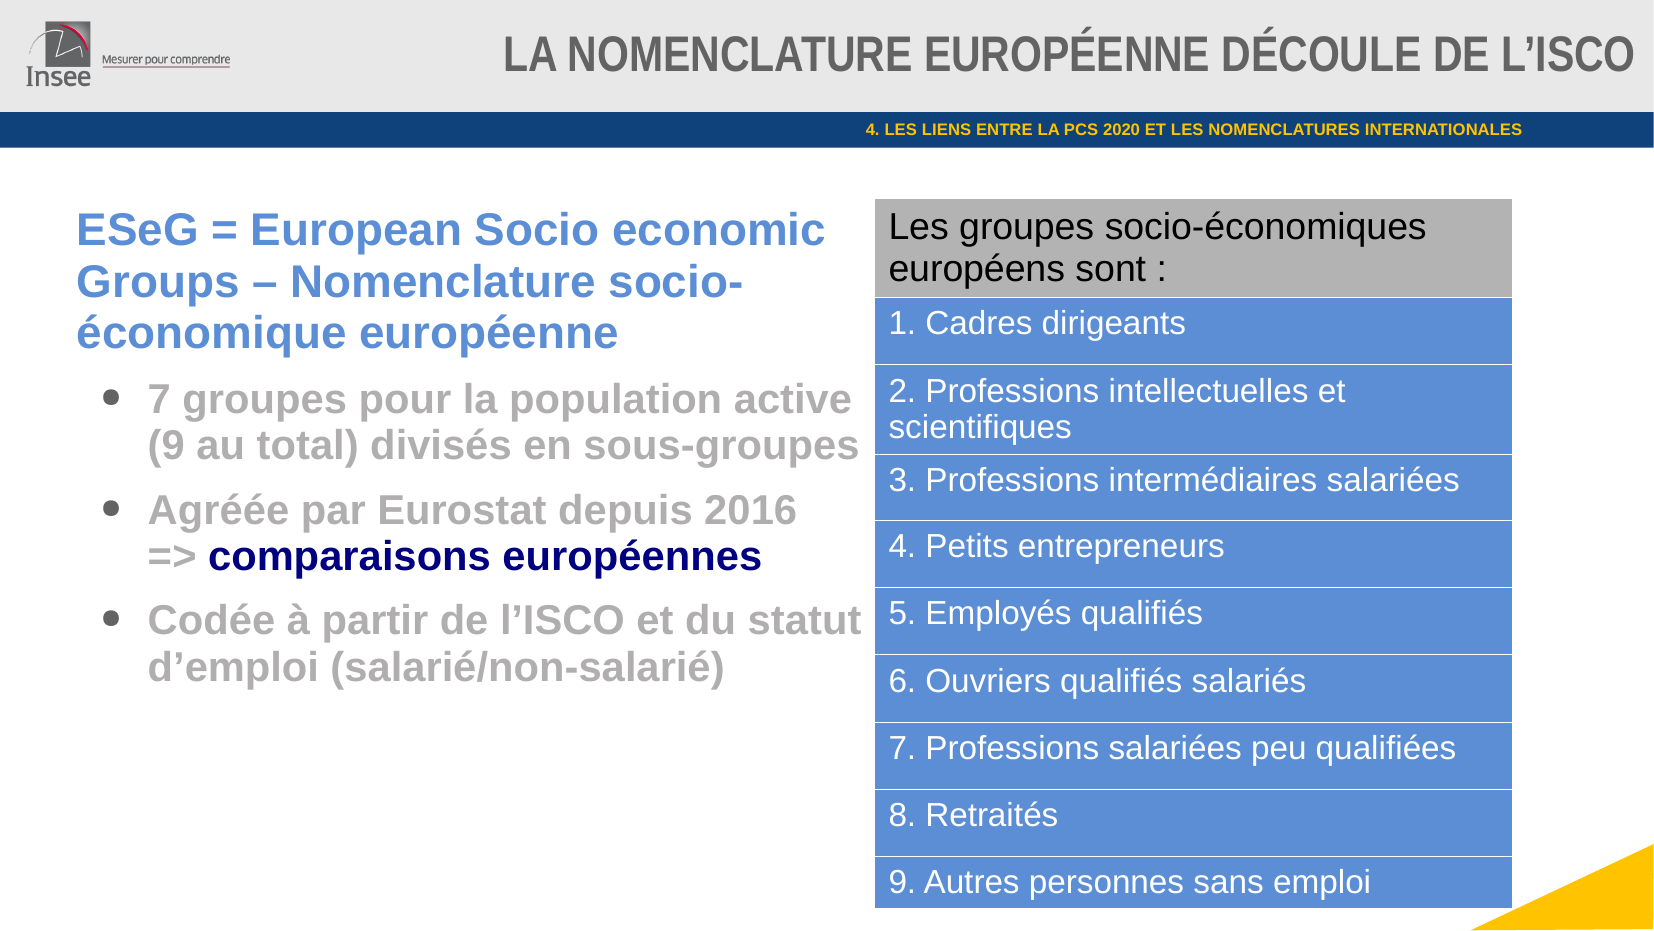

# La nomenclature européenne découle de l’ISCO
ESeG = European Socio economic Groups – Nomenclature socio-économique européenne
7 groupes pour la population active (9 au total) divisés en sous-groupes
Agréée par Eurostat depuis 2016 => comparaisons européennes
Codée à partir de l’ISCO et du statut d’emploi (salarié/non-salarié)
4. les liens entre la PCS 2020 et les nomenclatures internationales
| Les groupes socio-économiques européens sont : |
| --- |
| 1. Cadres dirigeants |
| 2. Professions intellectuelles et scientifiques |
| 3. Professions intermédiaires salariées |
| 4. Petits entrepreneurs |
| 5. Employés qualifiés |
| 6. Ouvriers qualifiés salariés |
| 7. Professions salariées peu qualifiées |
| 8. Retraités |
| 9. Autres personnes sans emploi |